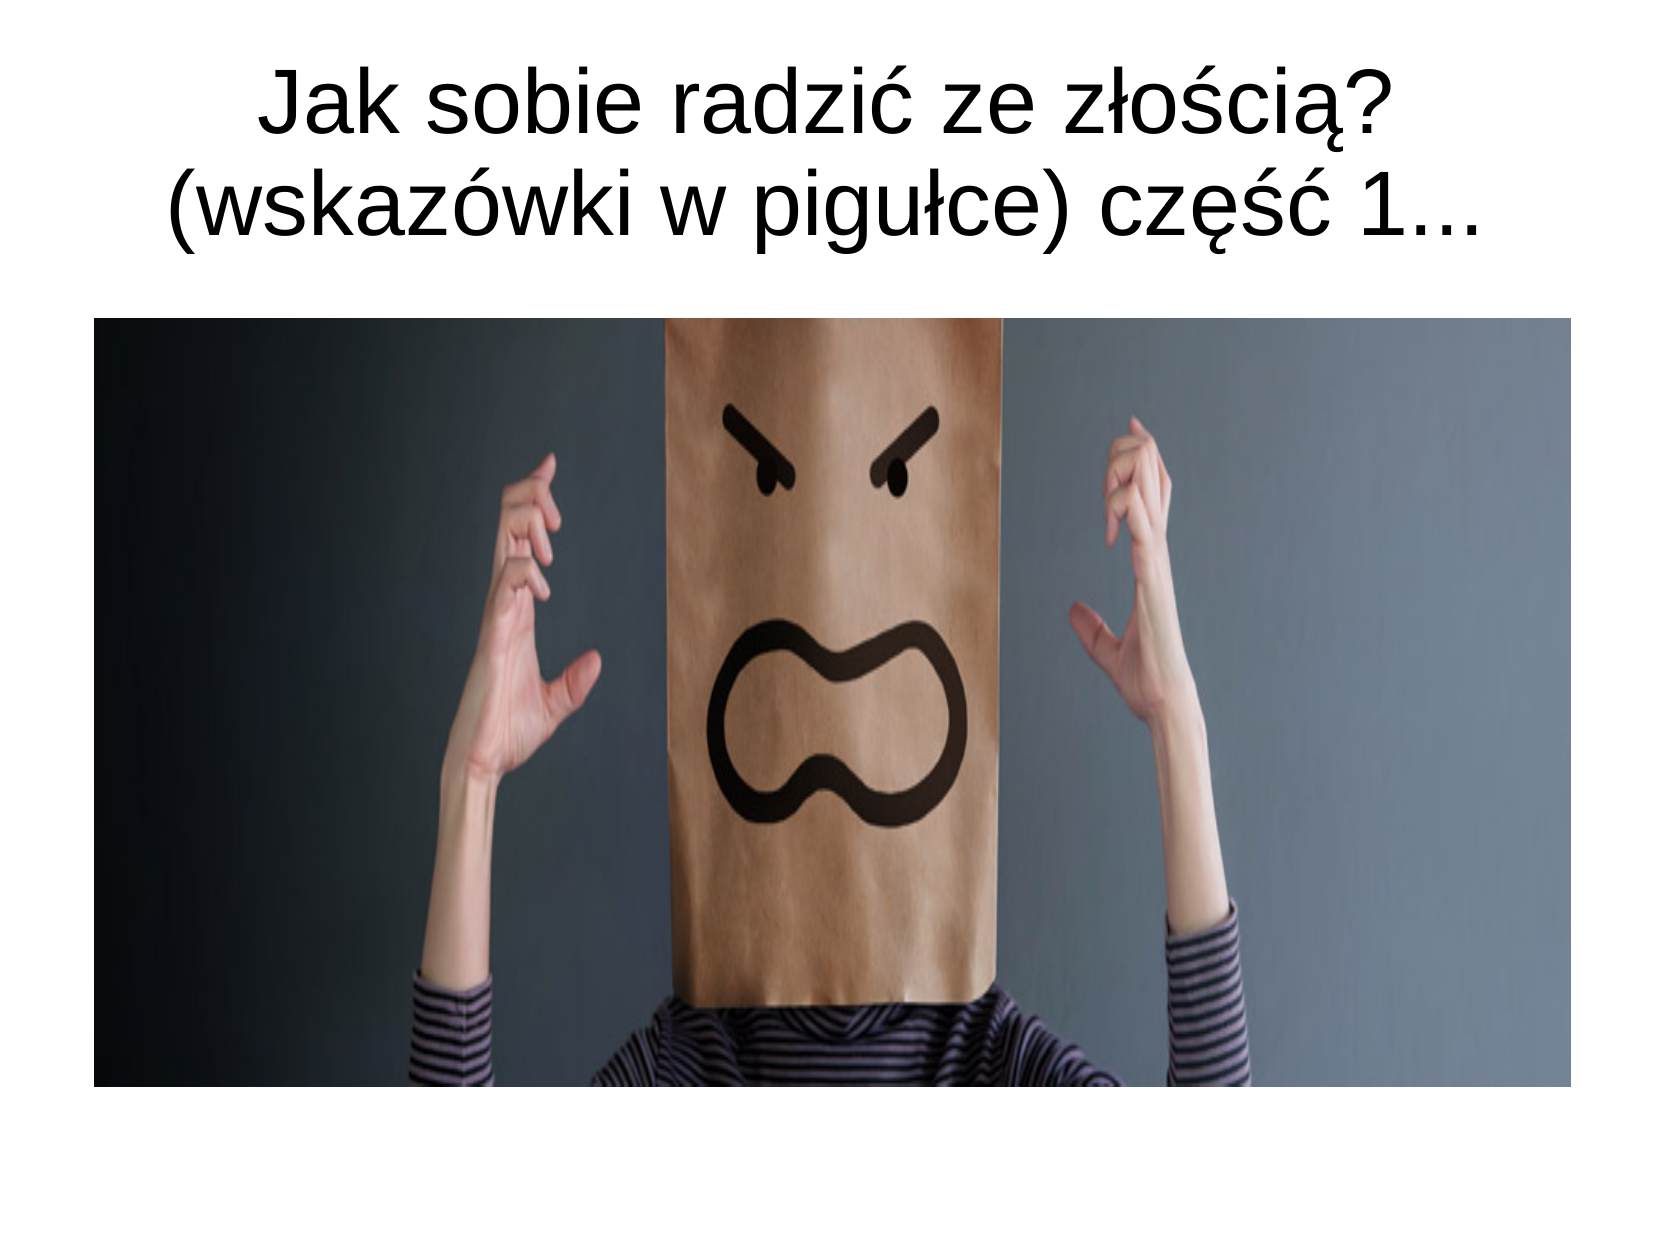

# Jak sobie radzić ze złością? (wskazówki w pigułce) część 1...